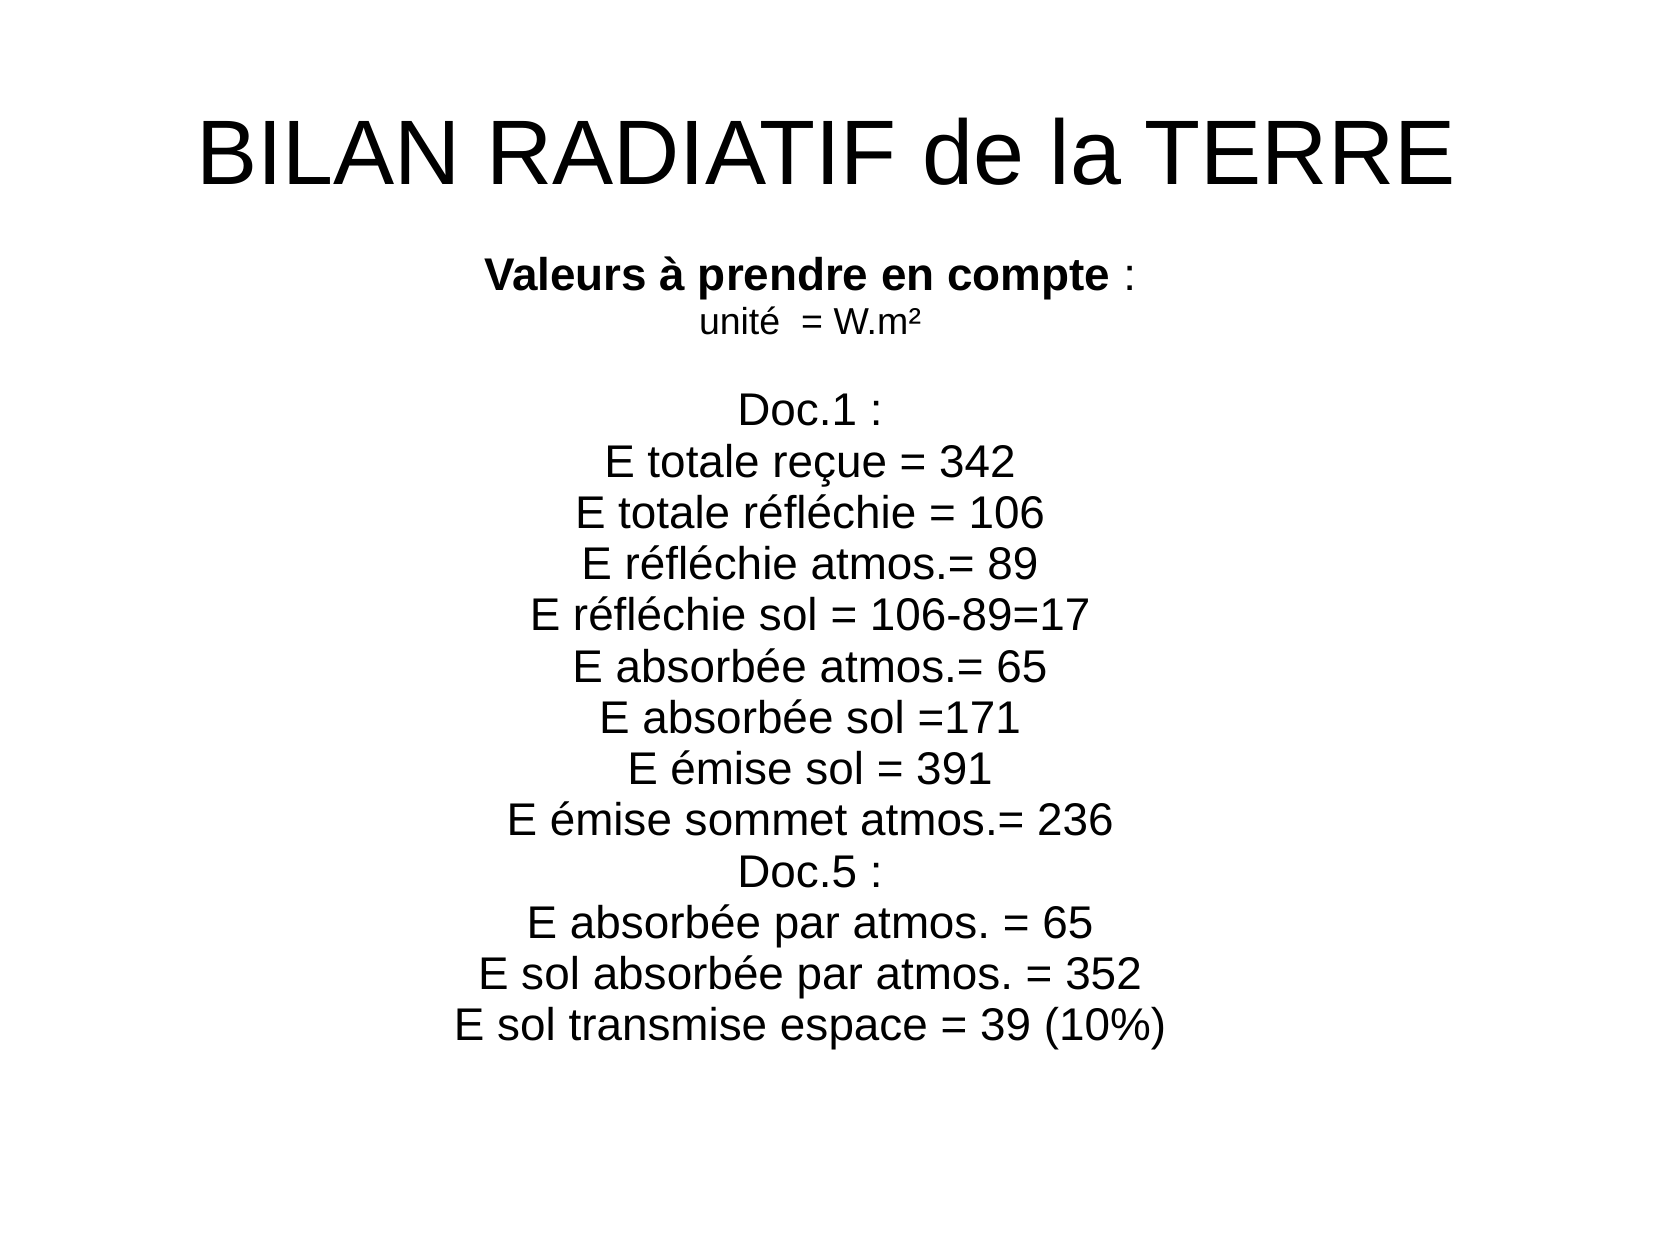

# BILAN RADIATIF de la TERRE
Valeurs à prendre en compte :
unité = W.m²
Doc.1 :
E totale reçue = 342
E totale réfléchie = 106
E réfléchie atmos.= 89
E réfléchie sol = 106-89=17
E absorbée atmos.= 65
E absorbée sol =171
E émise sol = 391
E émise sommet atmos.= 236
Doc.5 :
E absorbée par atmos. = 65
E sol absorbée par atmos. = 352
E sol transmise espace = 39 (10%)